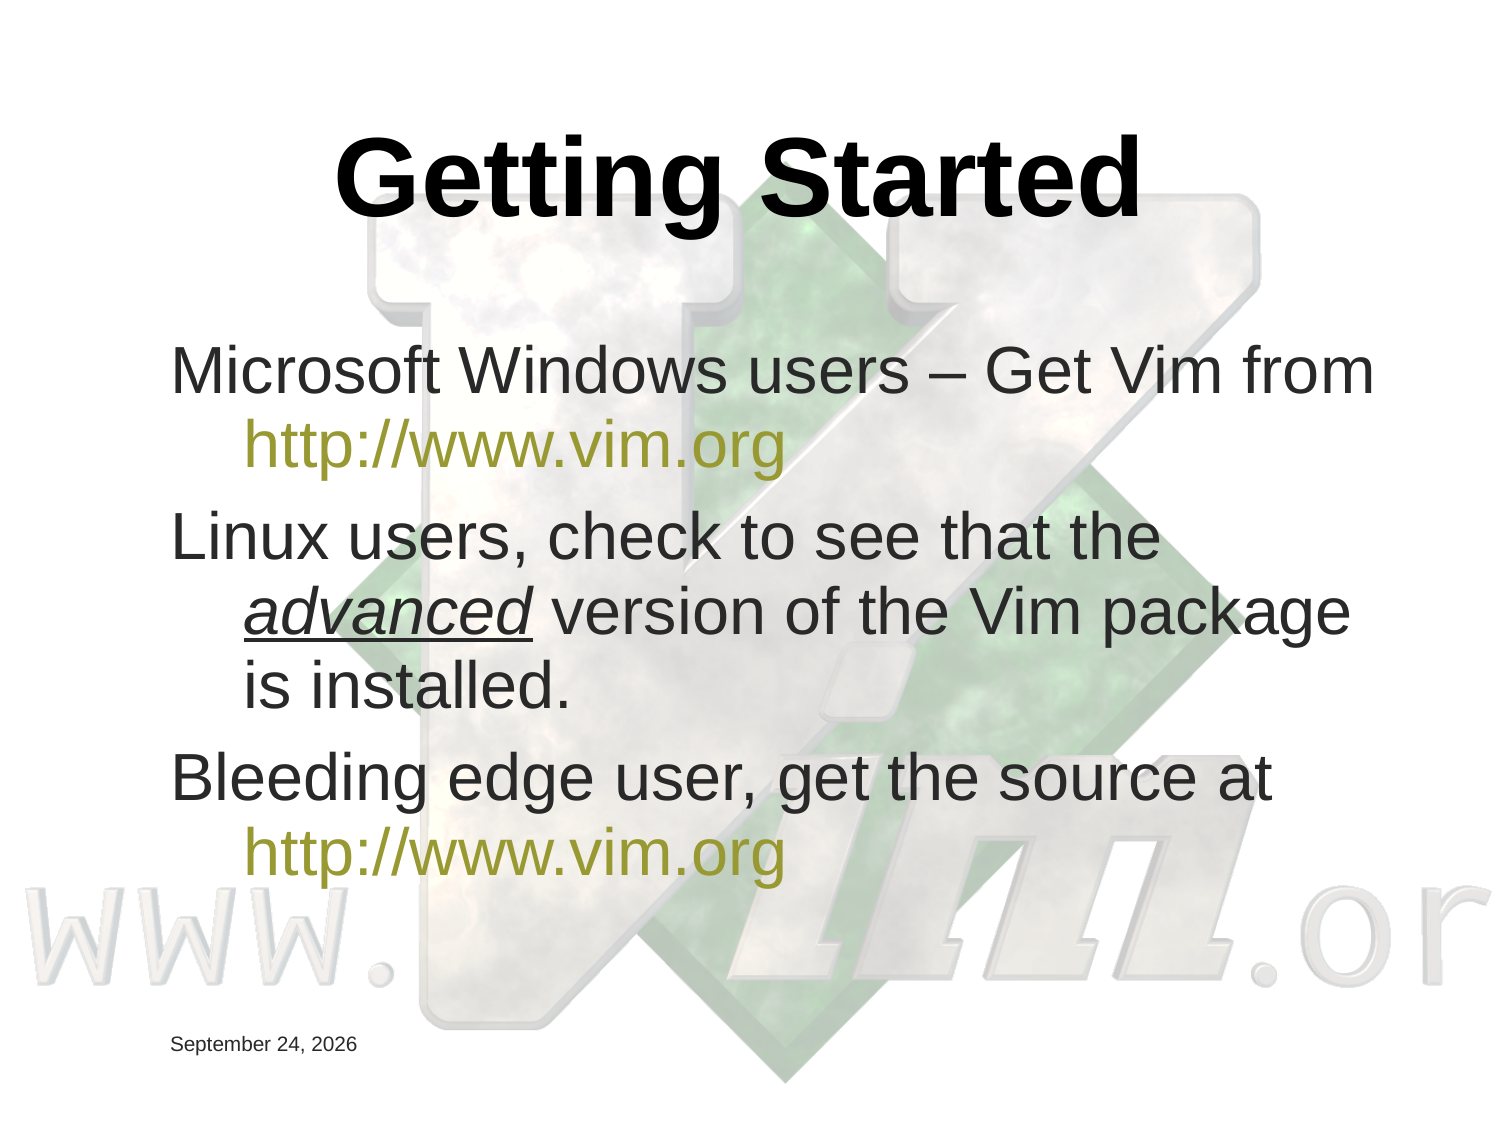

# Getting Started
Microsoft Windows users – Get Vim from http://www.vim.org
Linux users, check to see that the advanced version of the Vim package is installed.
Bleeding edge user, get the source at http://www.vim.org